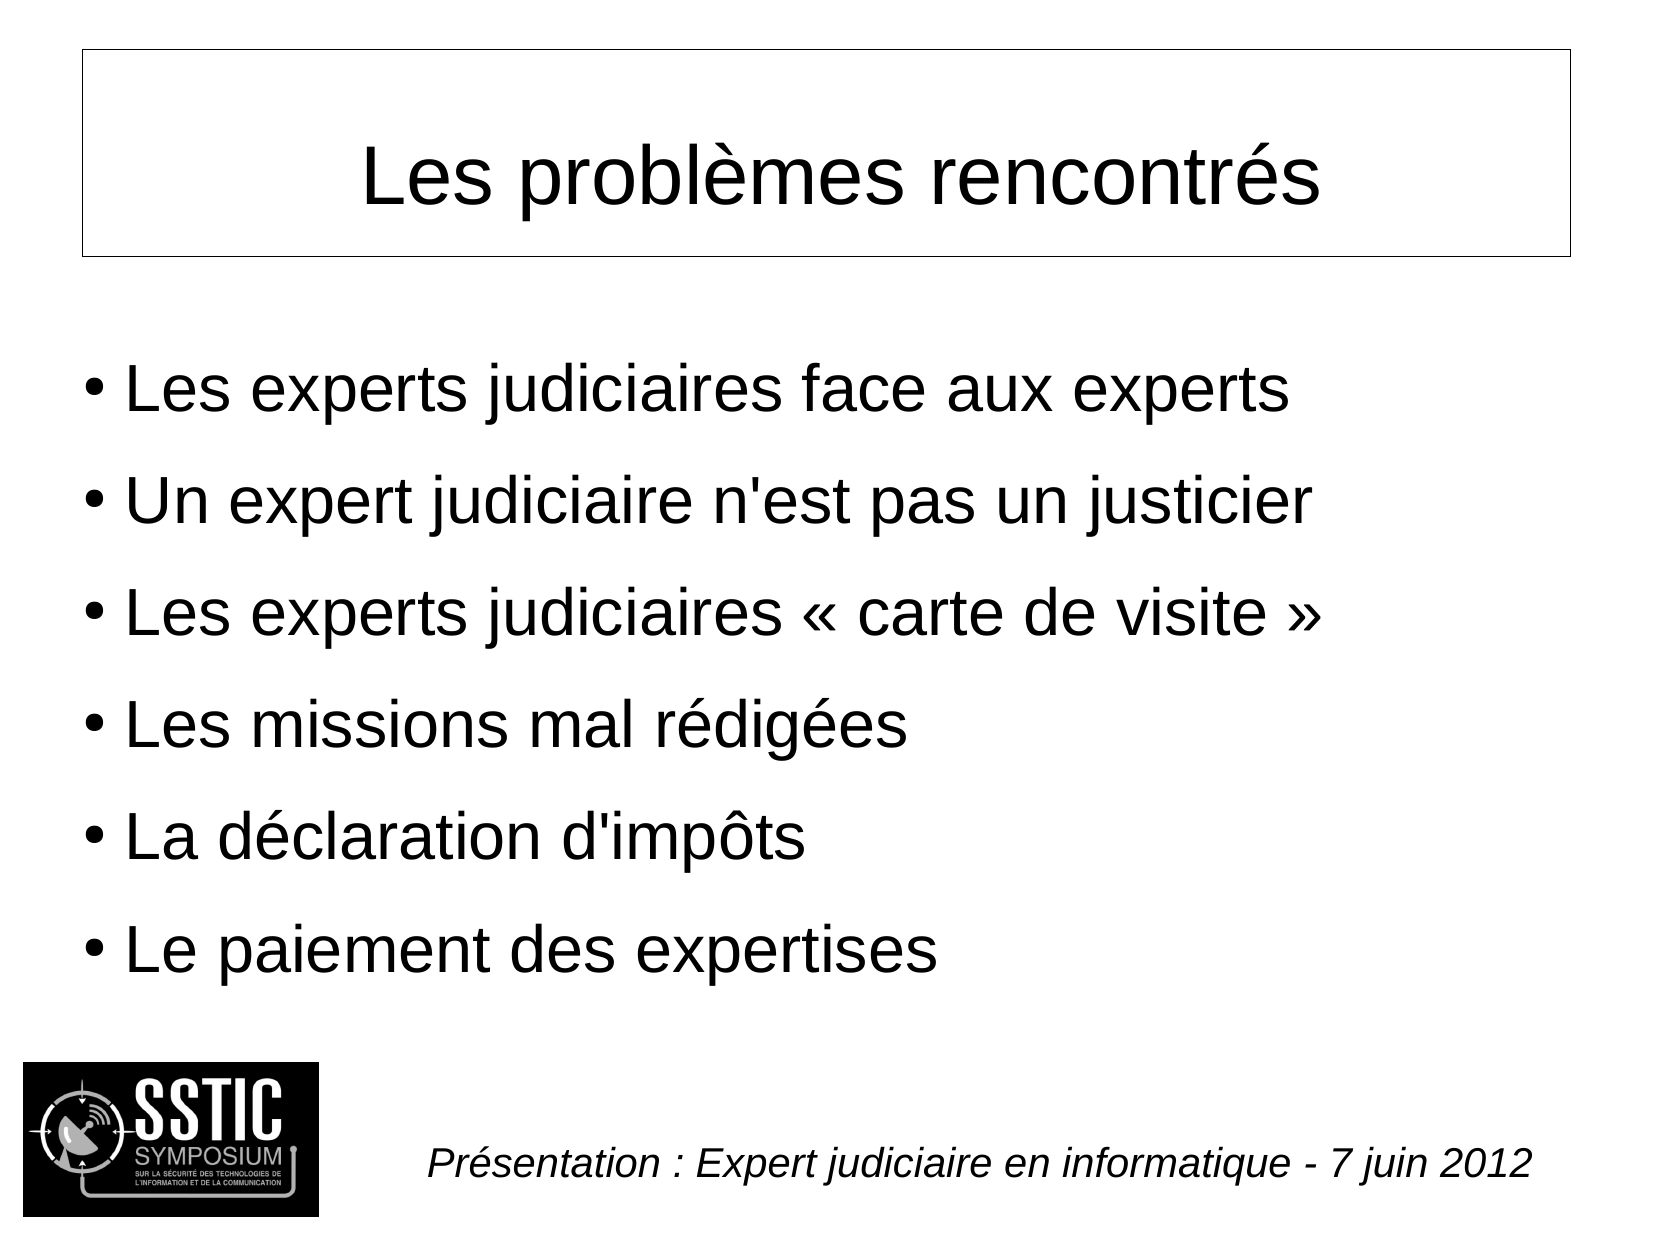

# Les problèmes rencontrés
 Les experts judiciaires face aux experts
 Un expert judiciaire n'est pas un justicier
 Les experts judiciaires « carte de visite »
 Les missions mal rédigées
 La déclaration d'impôts
 Le paiement des expertises
Présentation : Expert judiciaire en informatique - 7 juin 2012